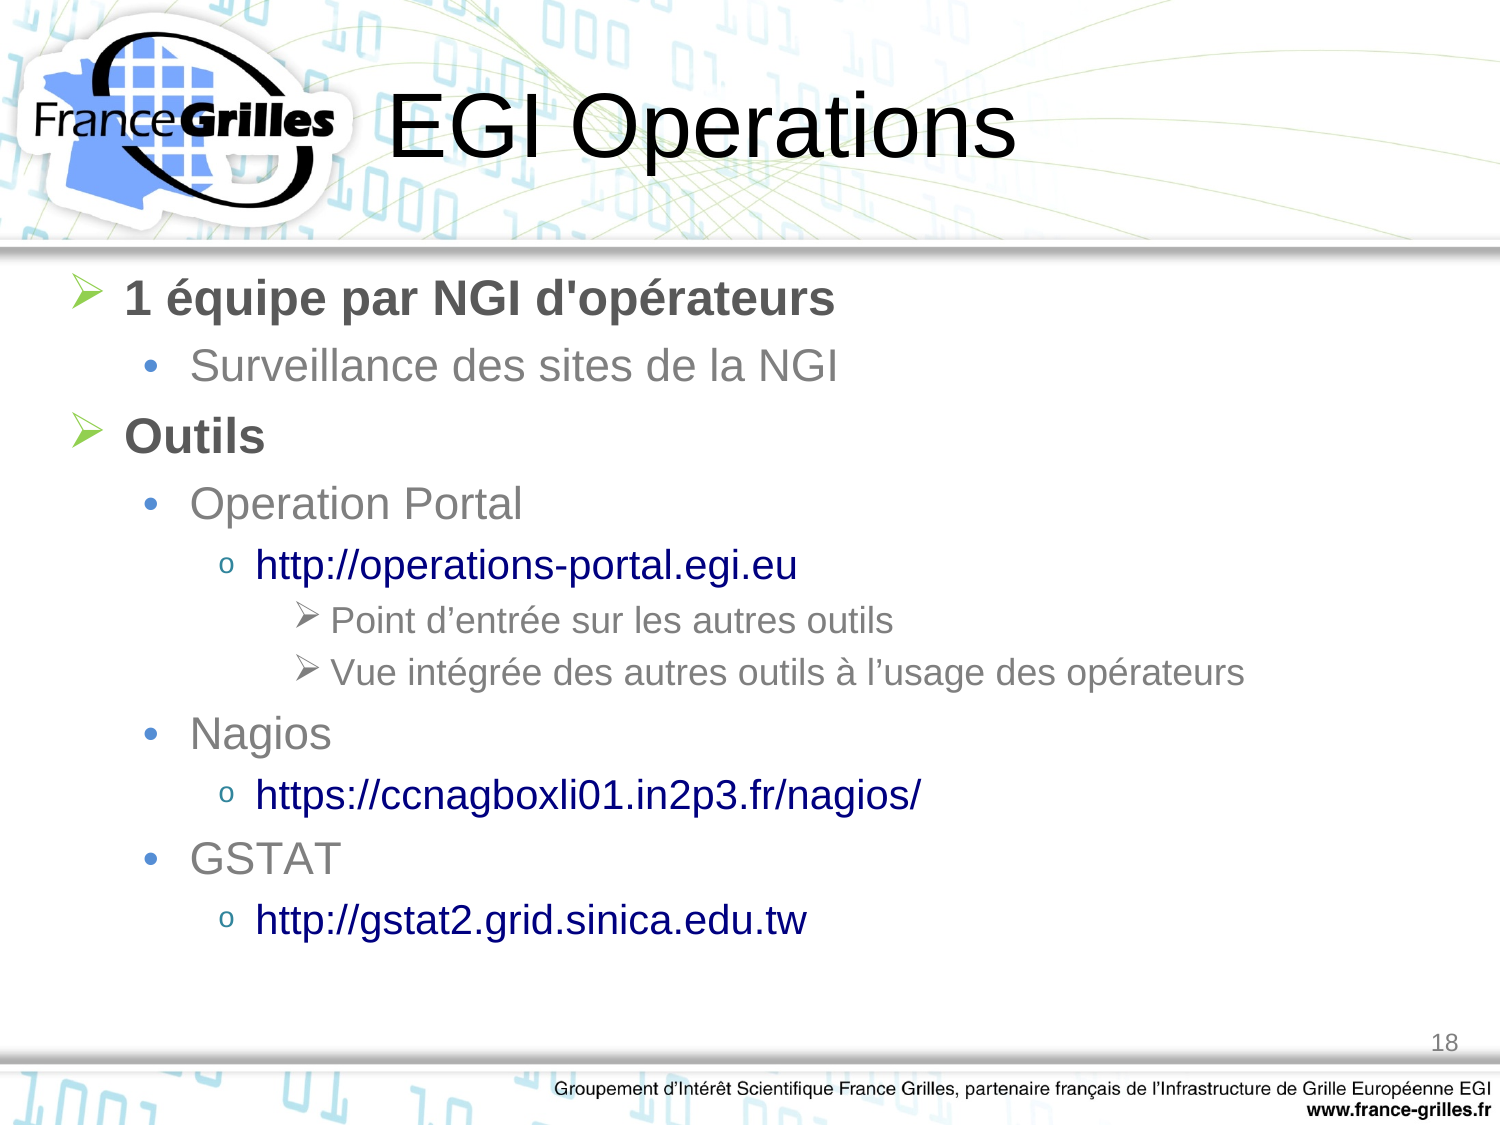

# EGI Operations
1 équipe par NGI d'opérateurs
Surveillance des sites de la NGI
Outils
Operation Portal
http://operations-portal.egi.eu
Point d’entrée sur les autres outils
Vue intégrée des autres outils à l’usage des opérateurs
Nagios
https://ccnagboxli01.in2p3.fr/nagios/
GSTAT
http://gstat2.grid.sinica.edu.tw
18